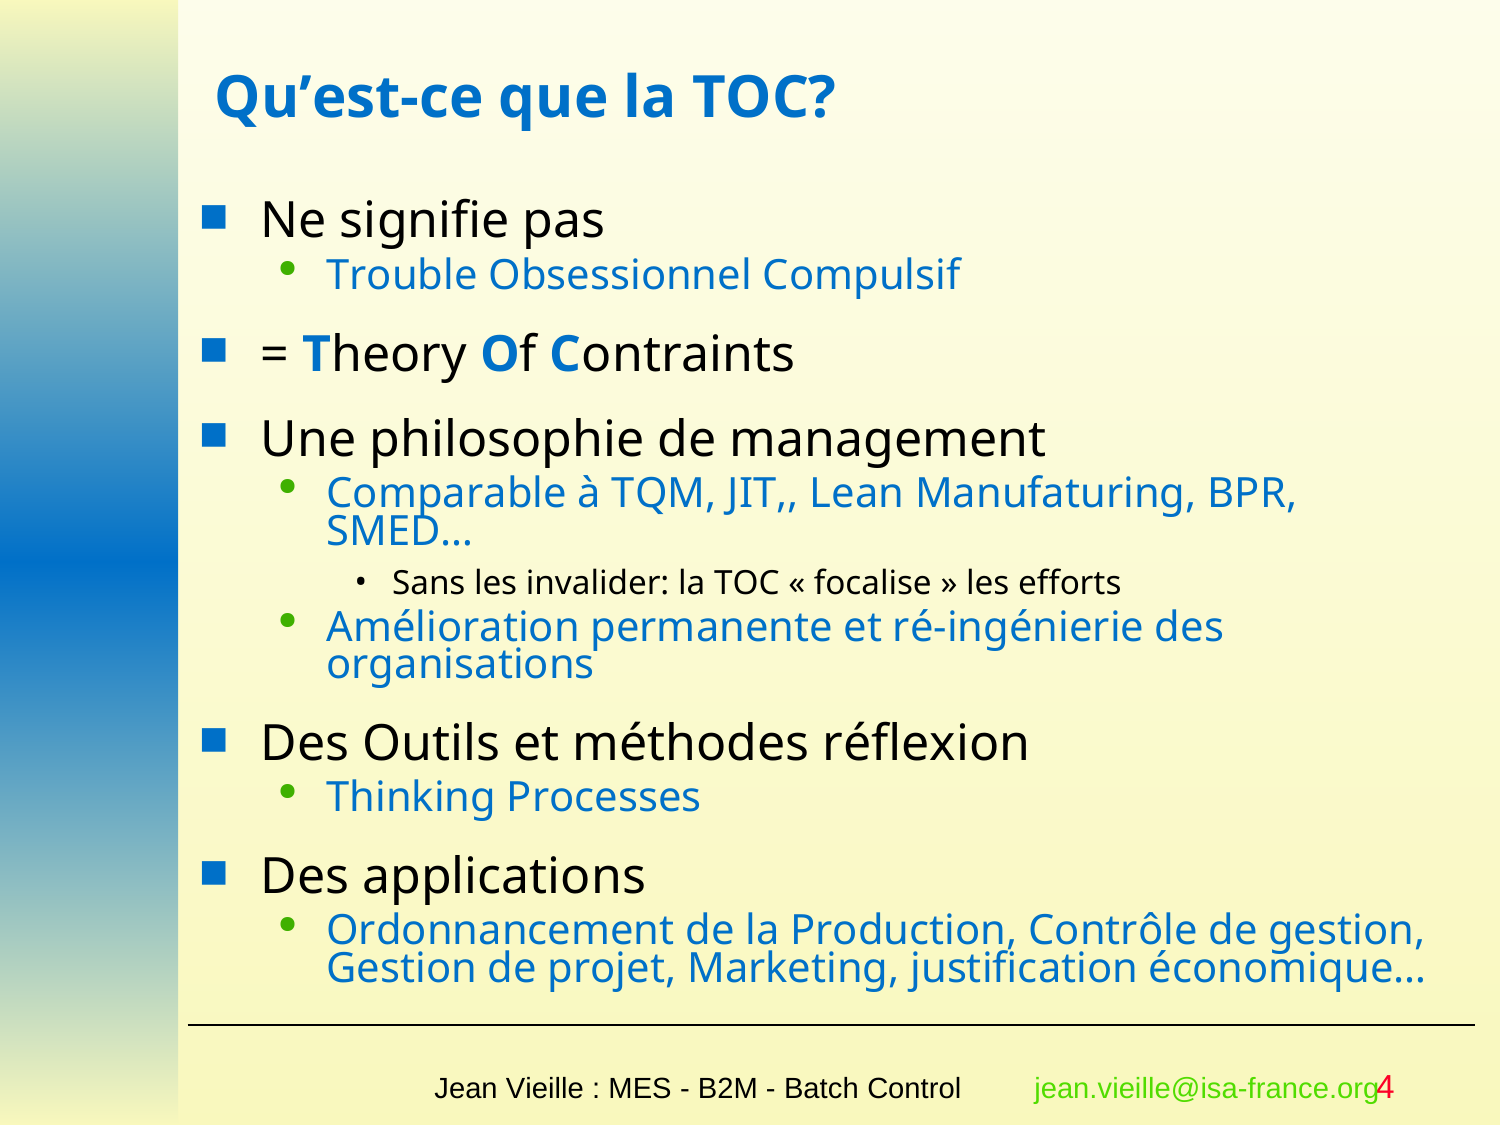

# Qu’est-ce que la TOC?
Ne signifie pas
Trouble Obsessionnel Compulsif
= Theory Of Contraints
Une philosophie de management
Comparable à TQM, JIT,, Lean Manufaturing, BPR, SMED…
Sans les invalider: la TOC « focalise » les efforts
Amélioration permanente et ré-ingénierie des organisations
Des Outils et méthodes réflexion
Thinking Processes
Des applications
Ordonnancement de la Production, Contrôle de gestion, Gestion de projet, Marketing, justification économique…